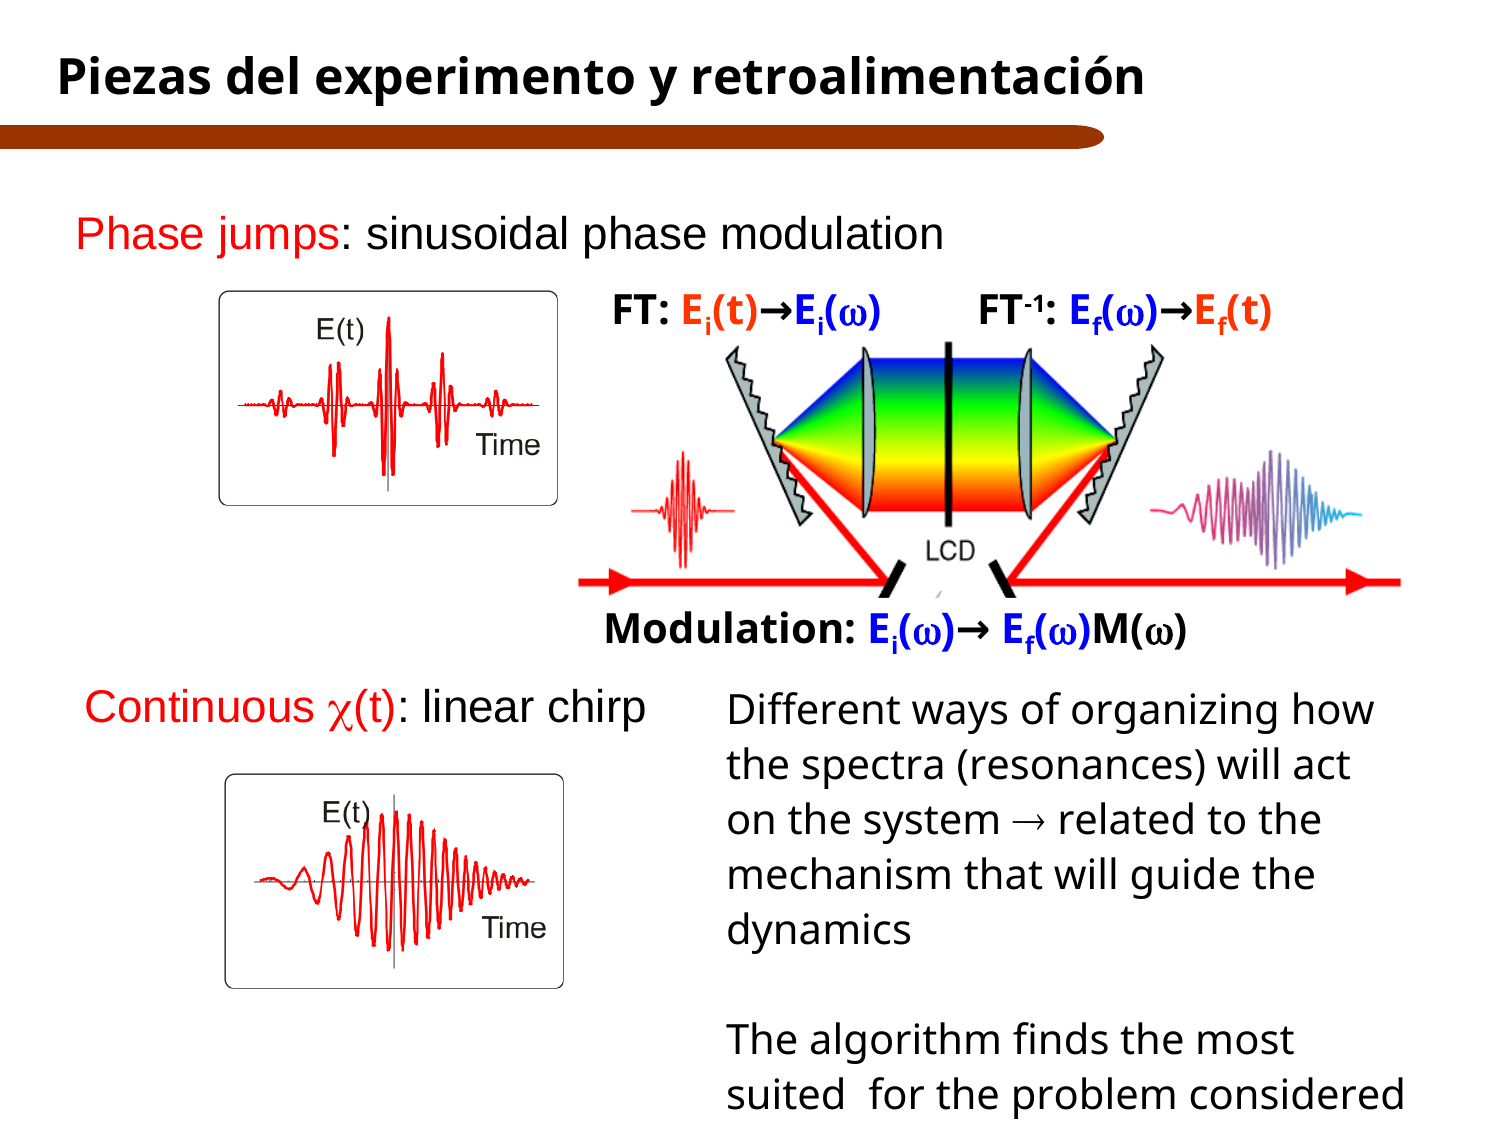

Piezas del experimento y retroalimentación
Phase jumps: sinusoidal phase modulation
FT: Ei(t)→Ei()
FT-1: Ef()→Ef(t)
Modulation: Ei()→ Ef()M()
Continuous (t): linear chirp
Different ways of organizing how the spectra (resonances) will act on the system  related to the mechanism that will guide the dynamics
The algorithm finds the most suited for the problem considered